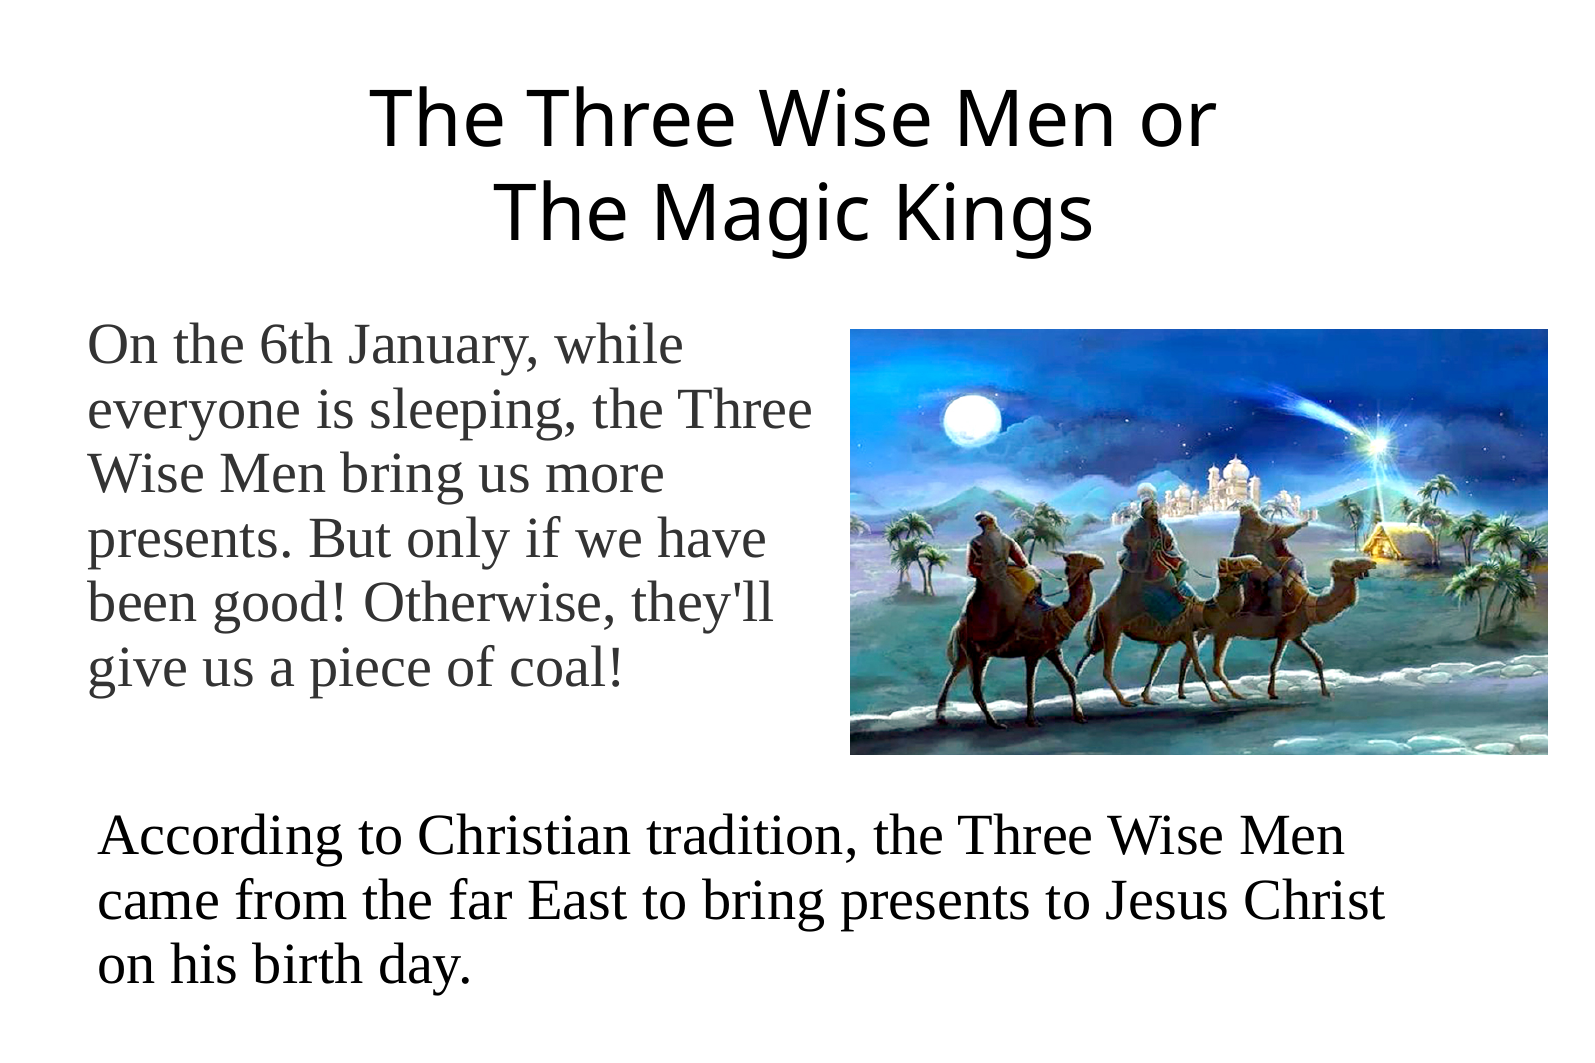

# The Three Wise Men or The Magic Kings
On the 6th January, while
everyone is sleeping, the Three
Wise Men bring us more
presents. But only if we have
been good! Otherwise, they'll
give us a piece of coal!
According to Christian tradition, the Three Wise Men
came from the far East to bring presents to Jesus Christ
on his birth day.